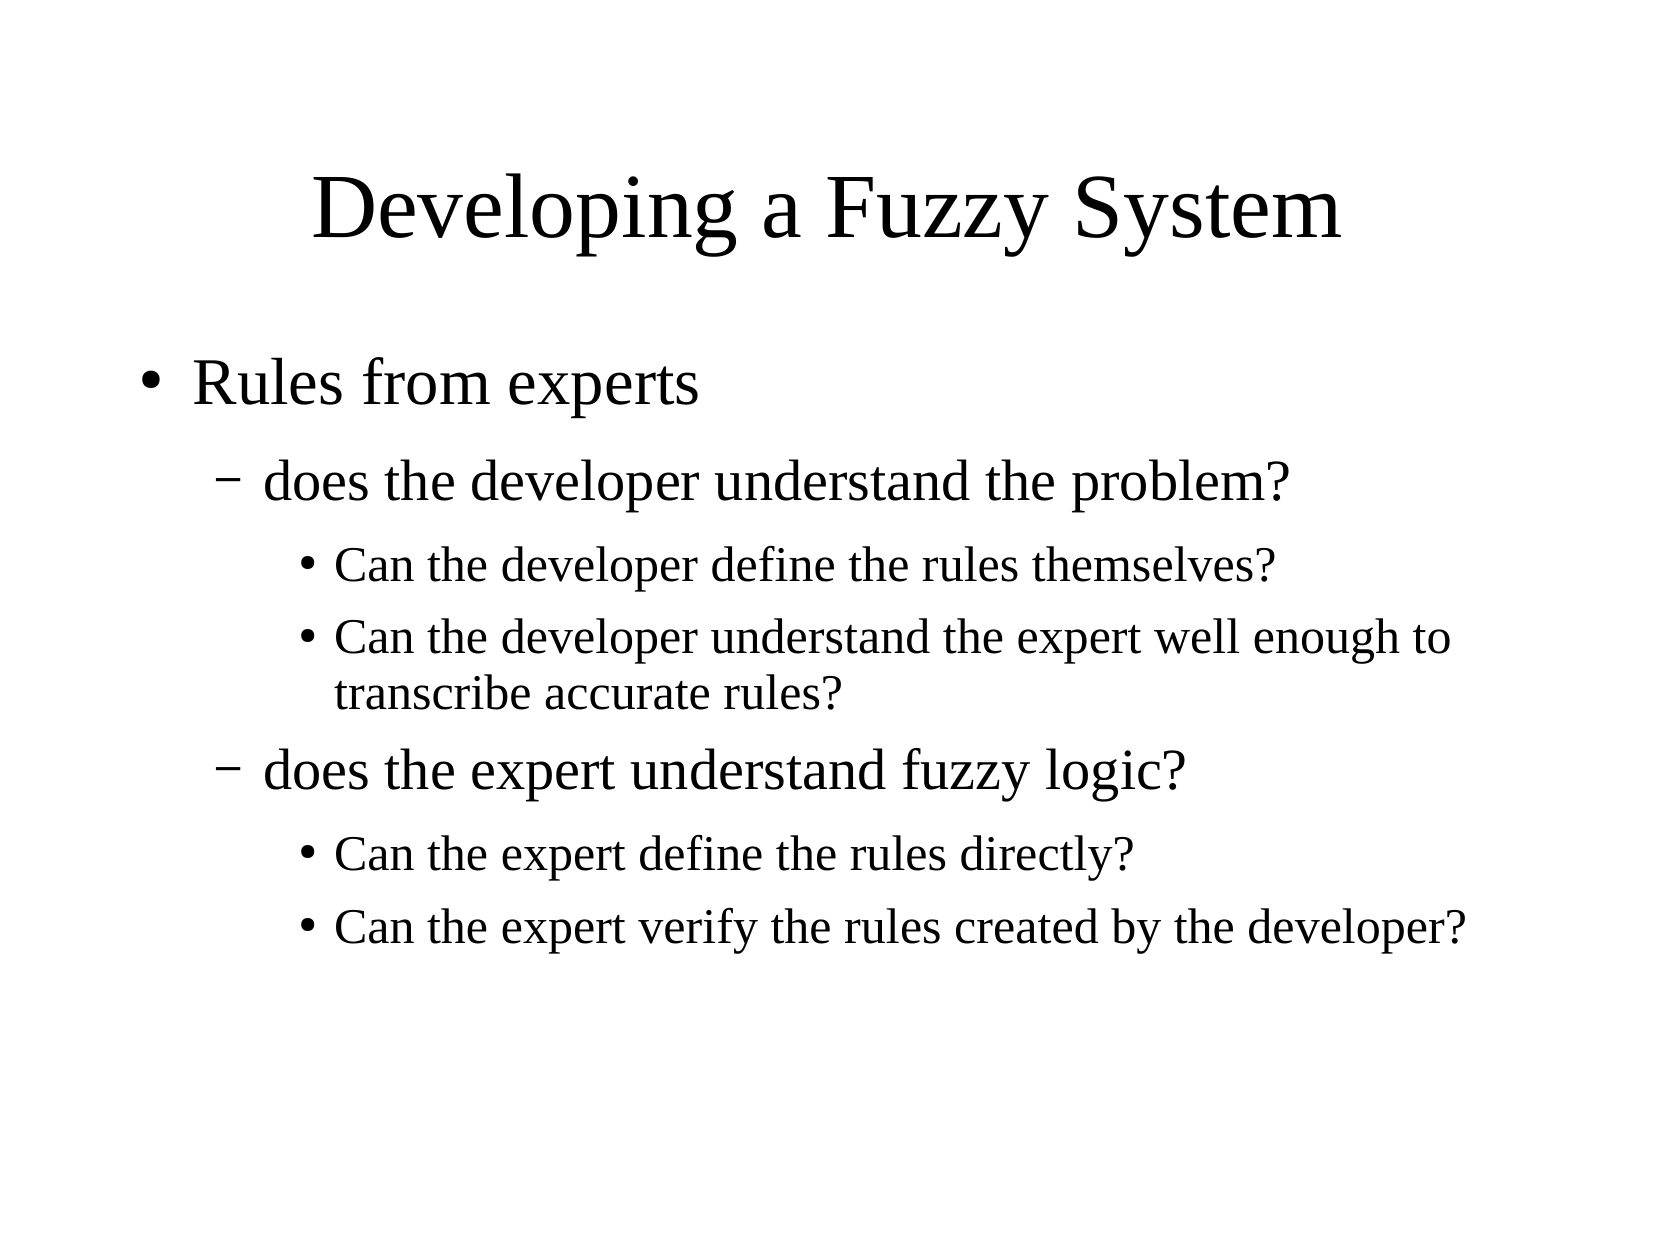

# Developing a Fuzzy System
Rules from experts
does the developer understand the problem?
Can the developer define the rules themselves?
Can the developer understand the expert well enough to transcribe accurate rules?
does the expert understand fuzzy logic?
Can the expert define the rules directly?
Can the expert verify the rules created by the developer?